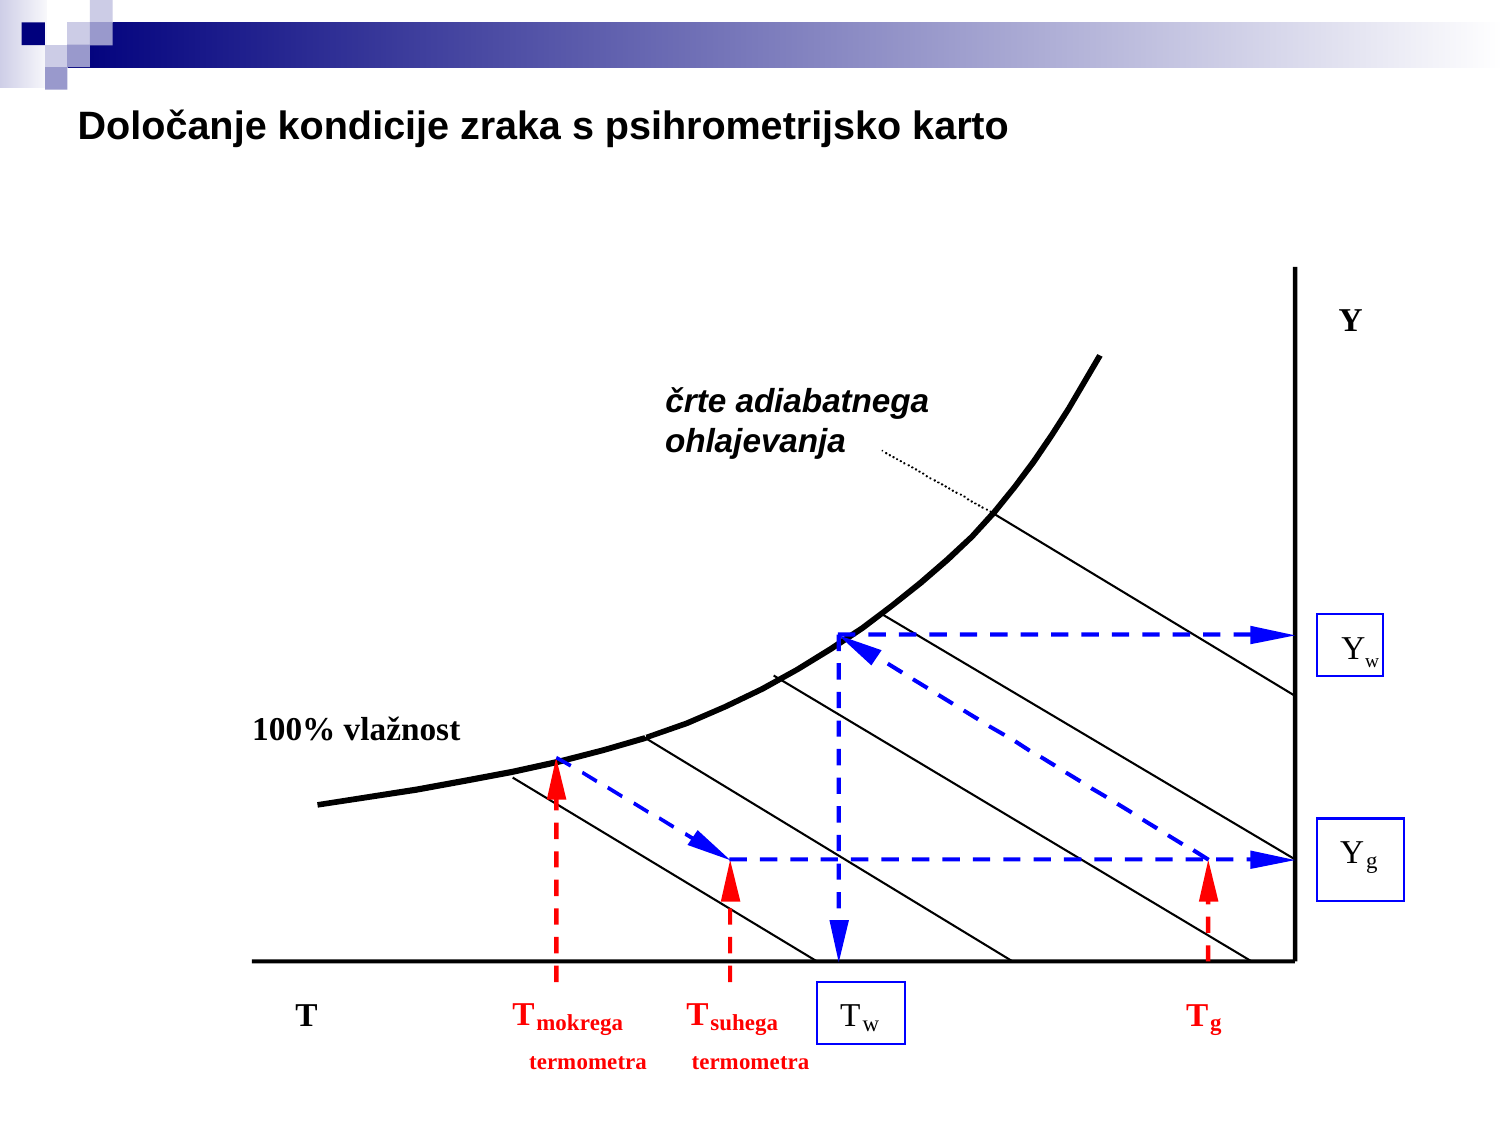

Določanje kondicije zraka s psihrometrijsko karto
Y
črte adiabatnega
ohlajevanja
Yw
100% vlažnost
Y
g
T
T
T
T
T
mokrega
suhega
g
w
 termometra
 termometra